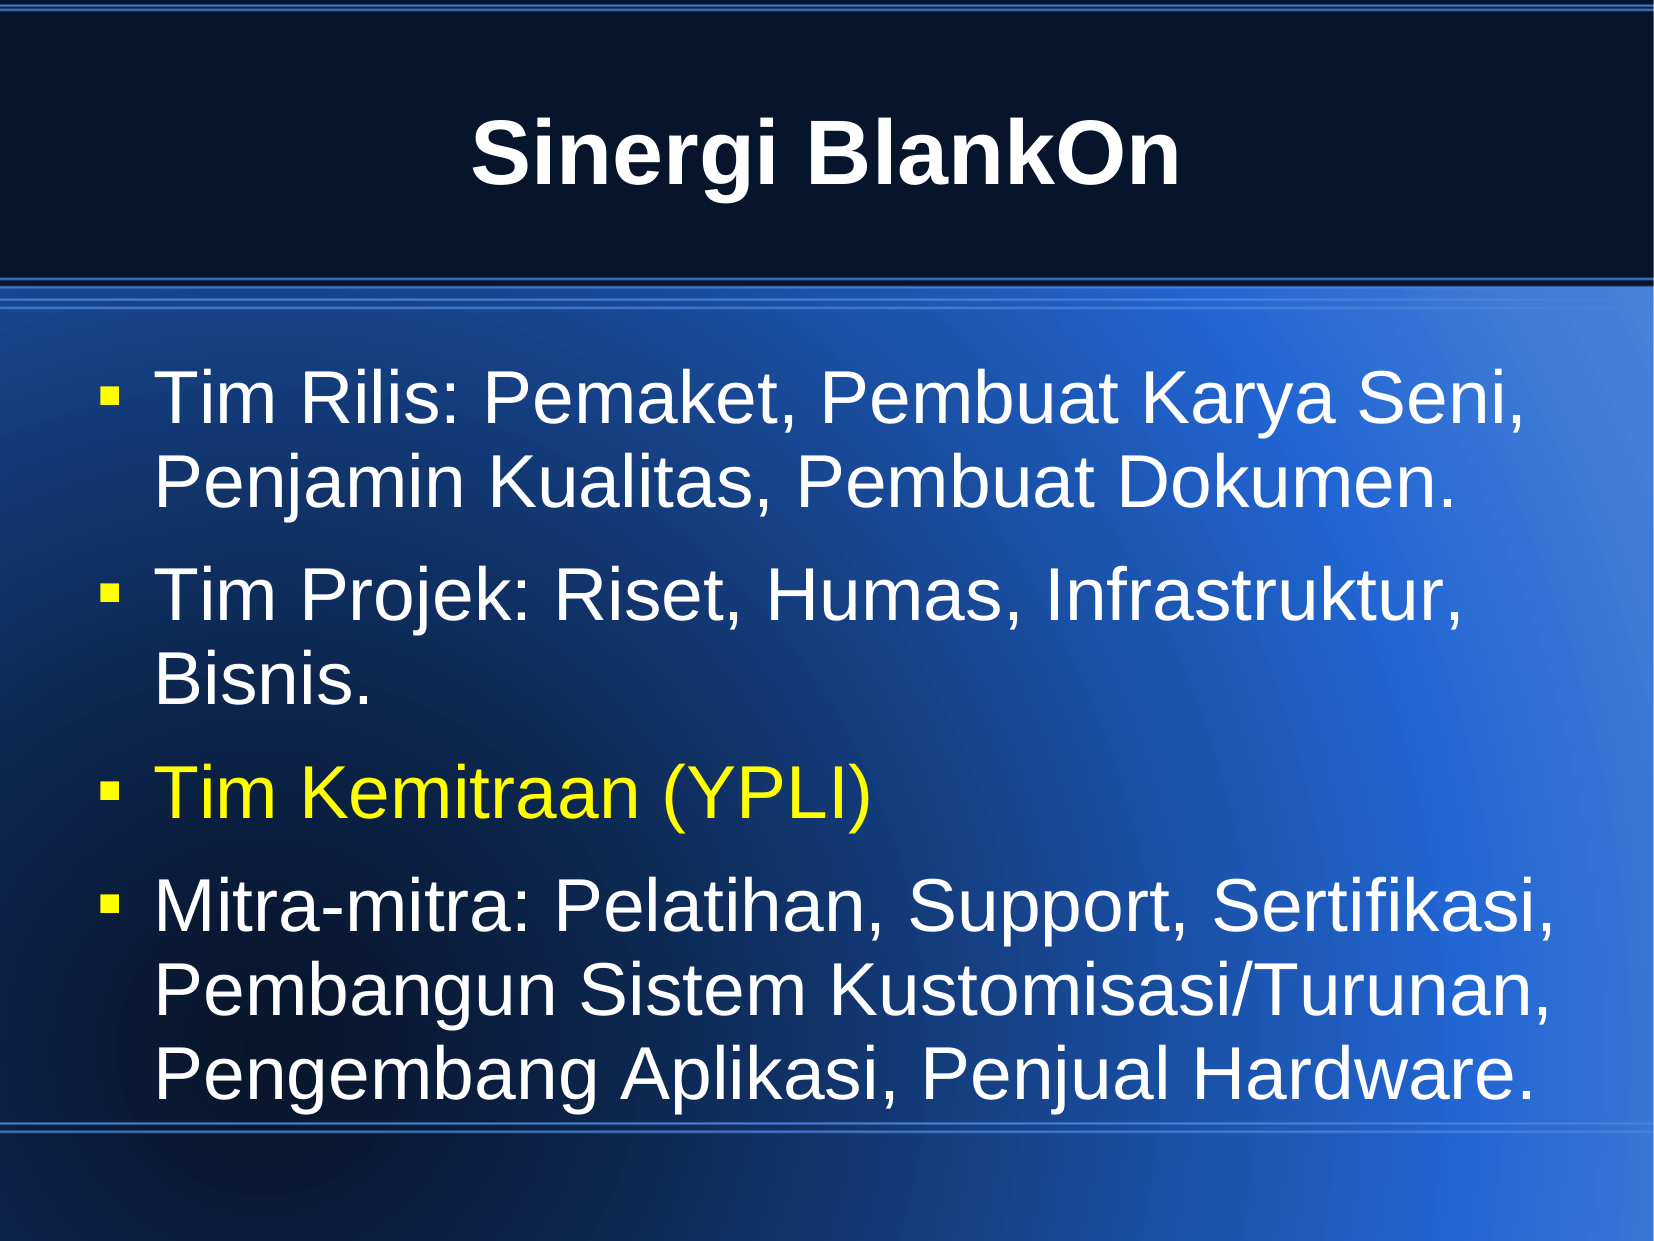

# Sinergi BlankOn
Tim Rilis: Pemaket, Pembuat Karya Seni, Penjamin Kualitas, Pembuat Dokumen.
Tim Projek: Riset, Humas, Infrastruktur, Bisnis.
Tim Kemitraan (YPLI)
Mitra-mitra: Pelatihan, Support, Sertifikasi, Pembangun Sistem Kustomisasi/Turunan, Pengembang Aplikasi, Penjual Hardware.